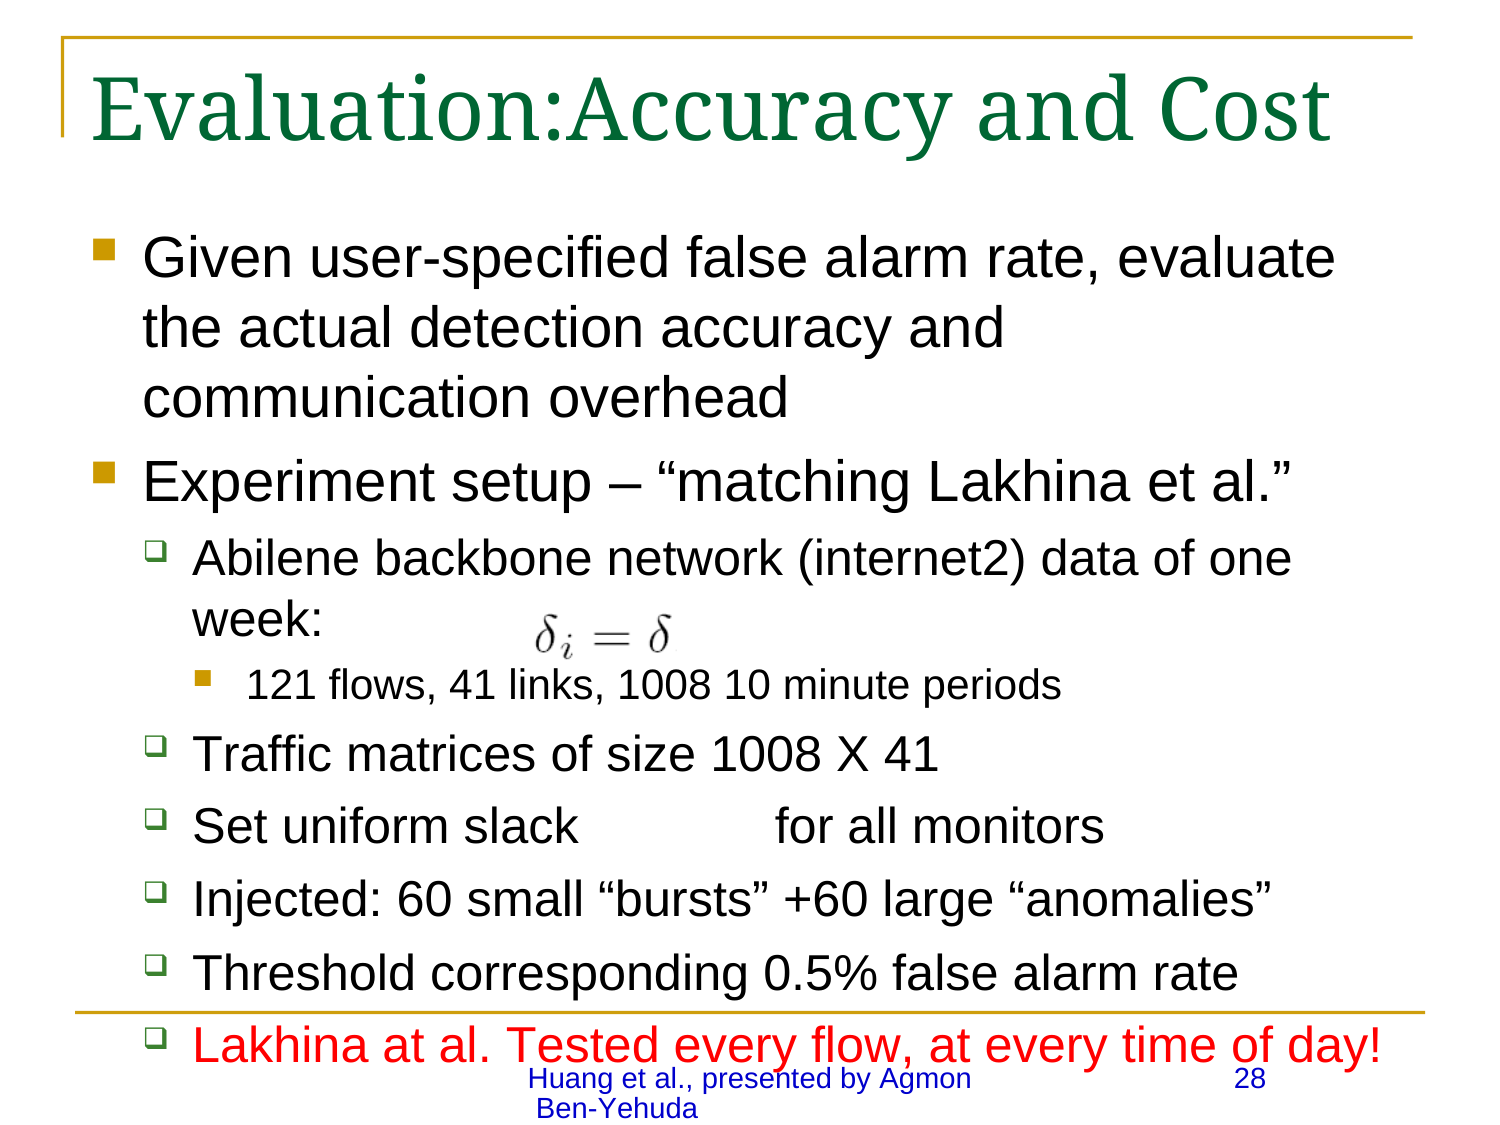

# Evaluation:Accuracy and Cost
Given user-specified false alarm rate, evaluate the actual detection accuracy and communication overhead
Experiment setup – “matching Lakhina et al.”
Abilene backbone network (internet2) data of one week:
121 flows, 41 links, 1008 10 minute periods
Traffic matrices of size 1008 X 41
Set uniform slack for all monitors
Injected: 60 small “bursts” +60 large “anomalies”
Threshold corresponding 0.5% false alarm rate
Lakhina at al. Tested every flow, at every time of day!
Huang et al., presented by Agmon Ben-Yehuda
28